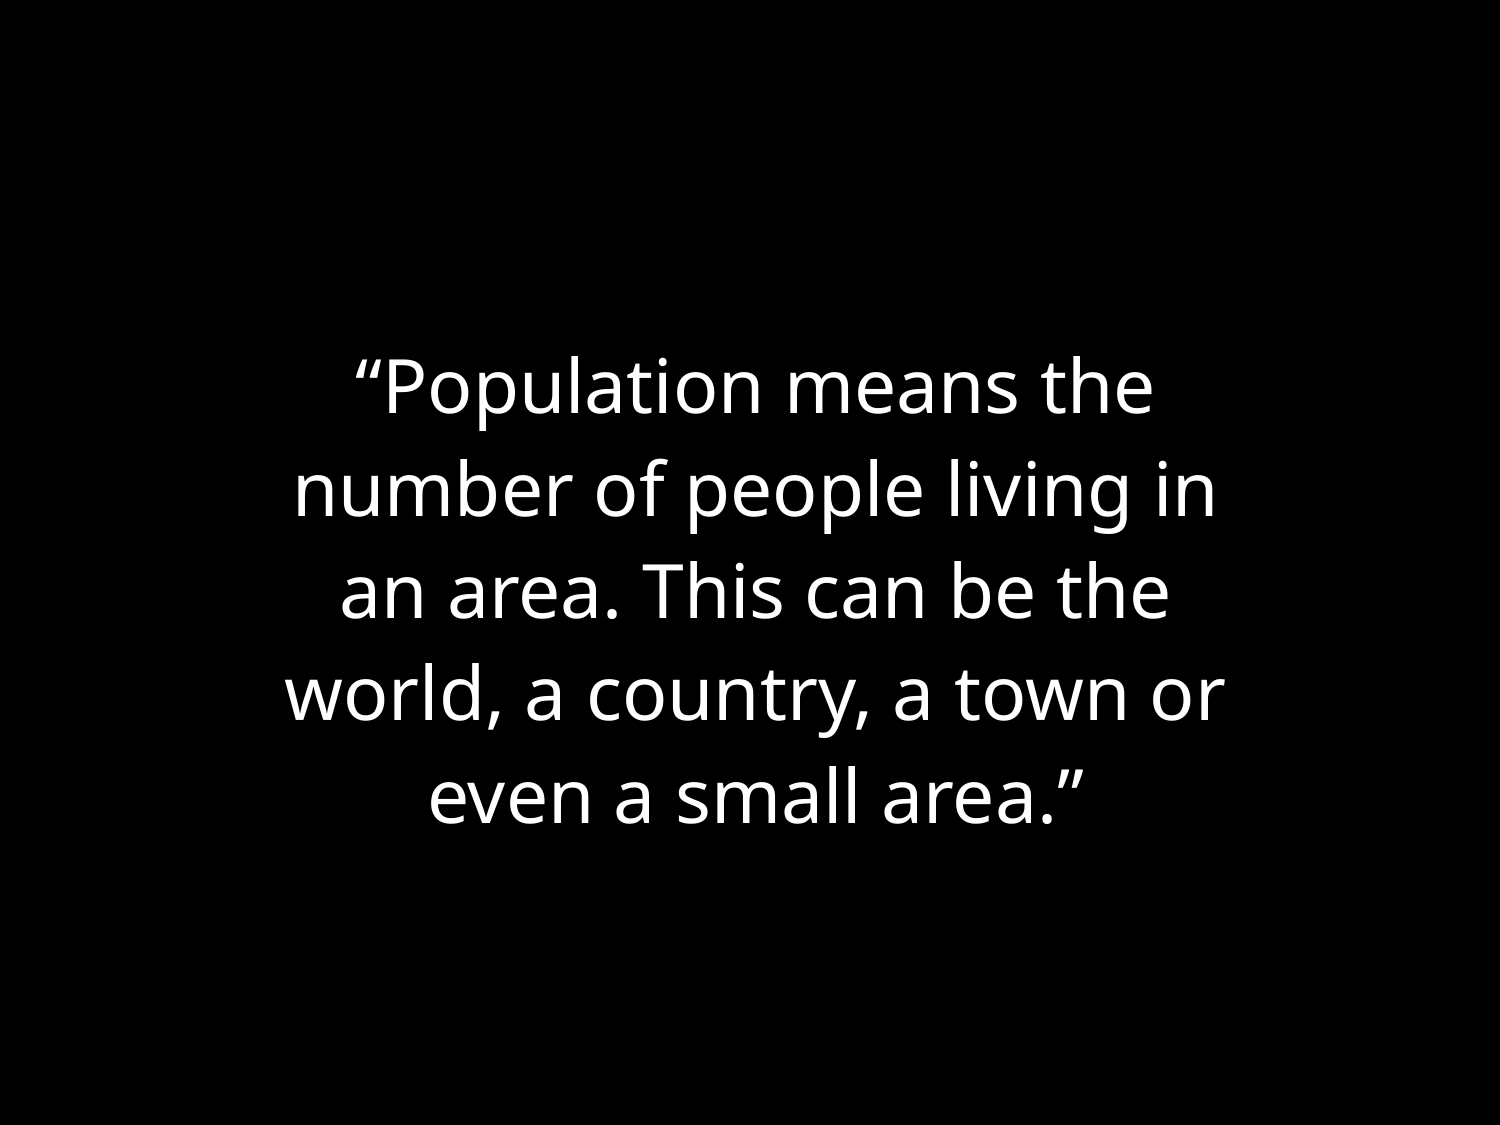

“Population means the number of people living in an area. This can be the world, a country, a town or even a small area.”